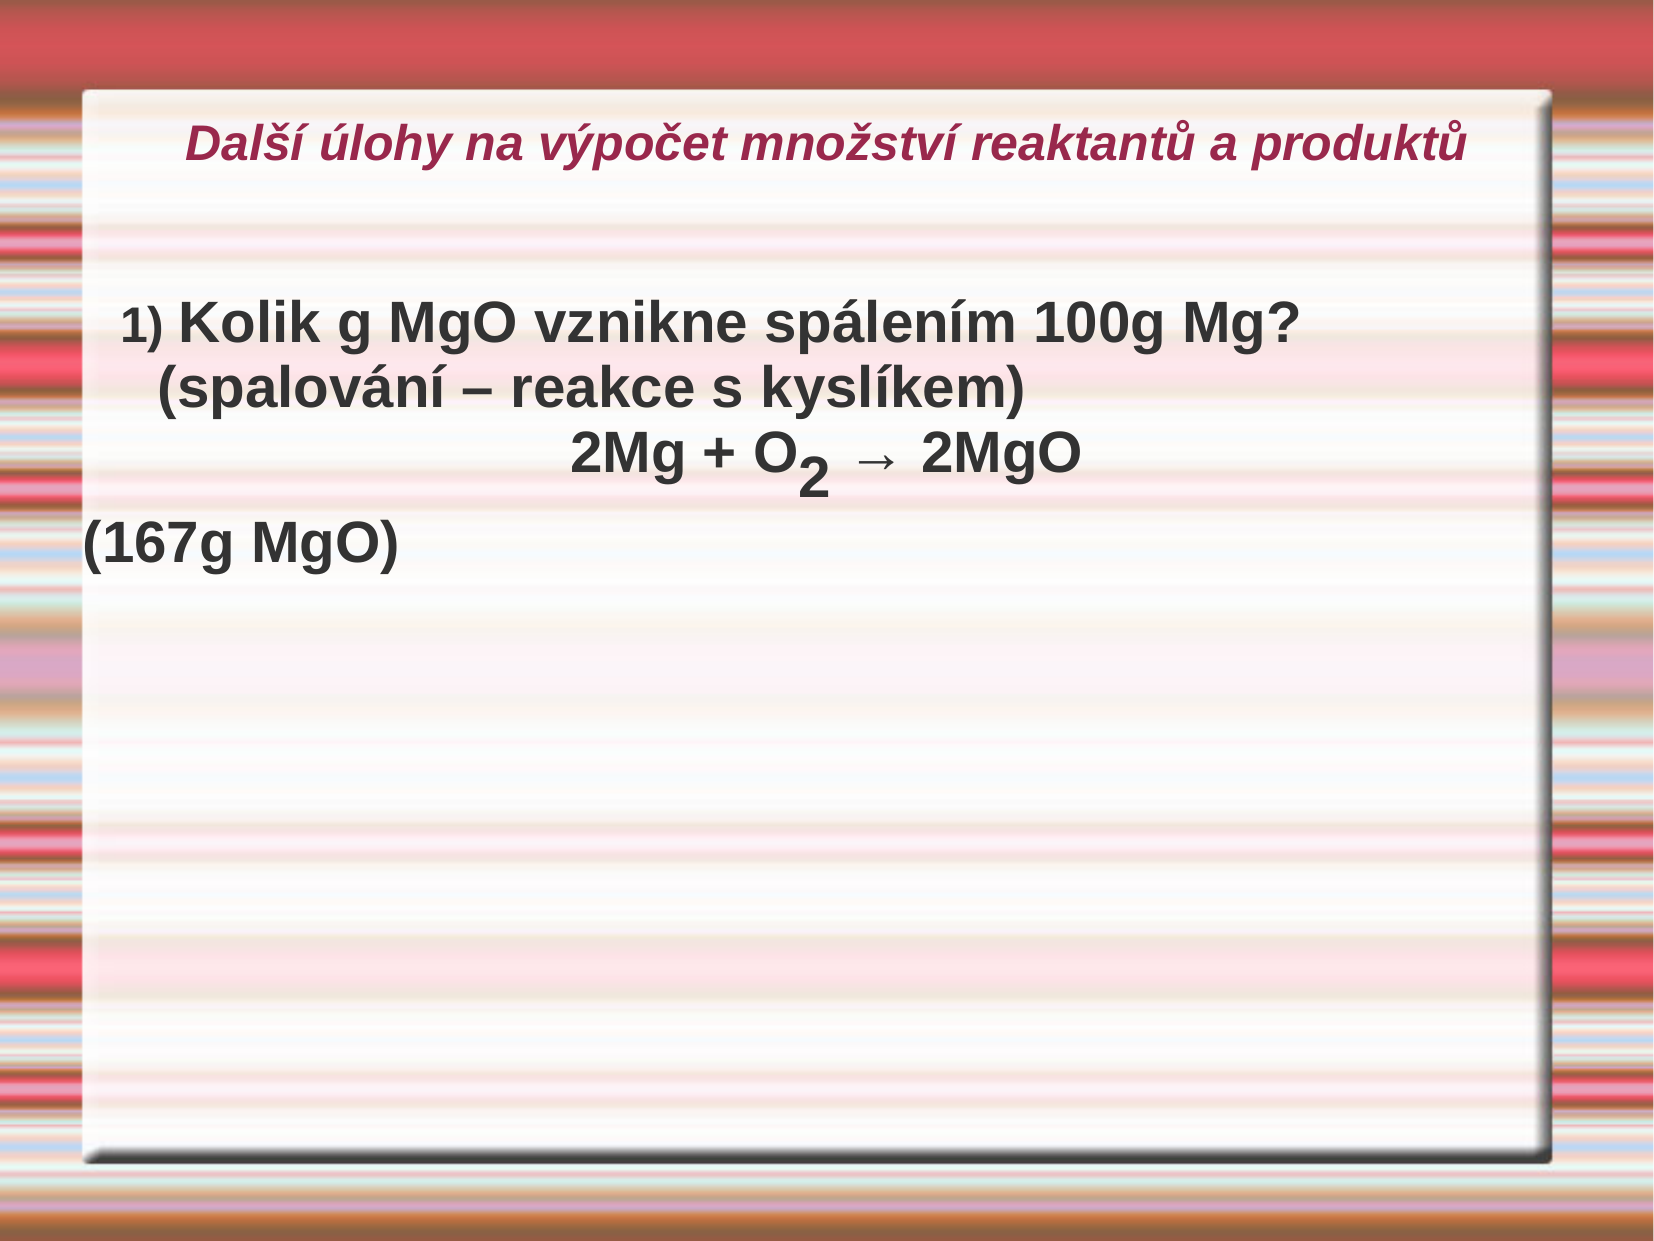

# Další úlohy na výpočet množství reaktantů a produktů
1) Kolik g MgO vznikne spálením 100g Mg? (spalování – reakce s kyslíkem)
2Mg + O2 → 2MgO
(167g MgO)